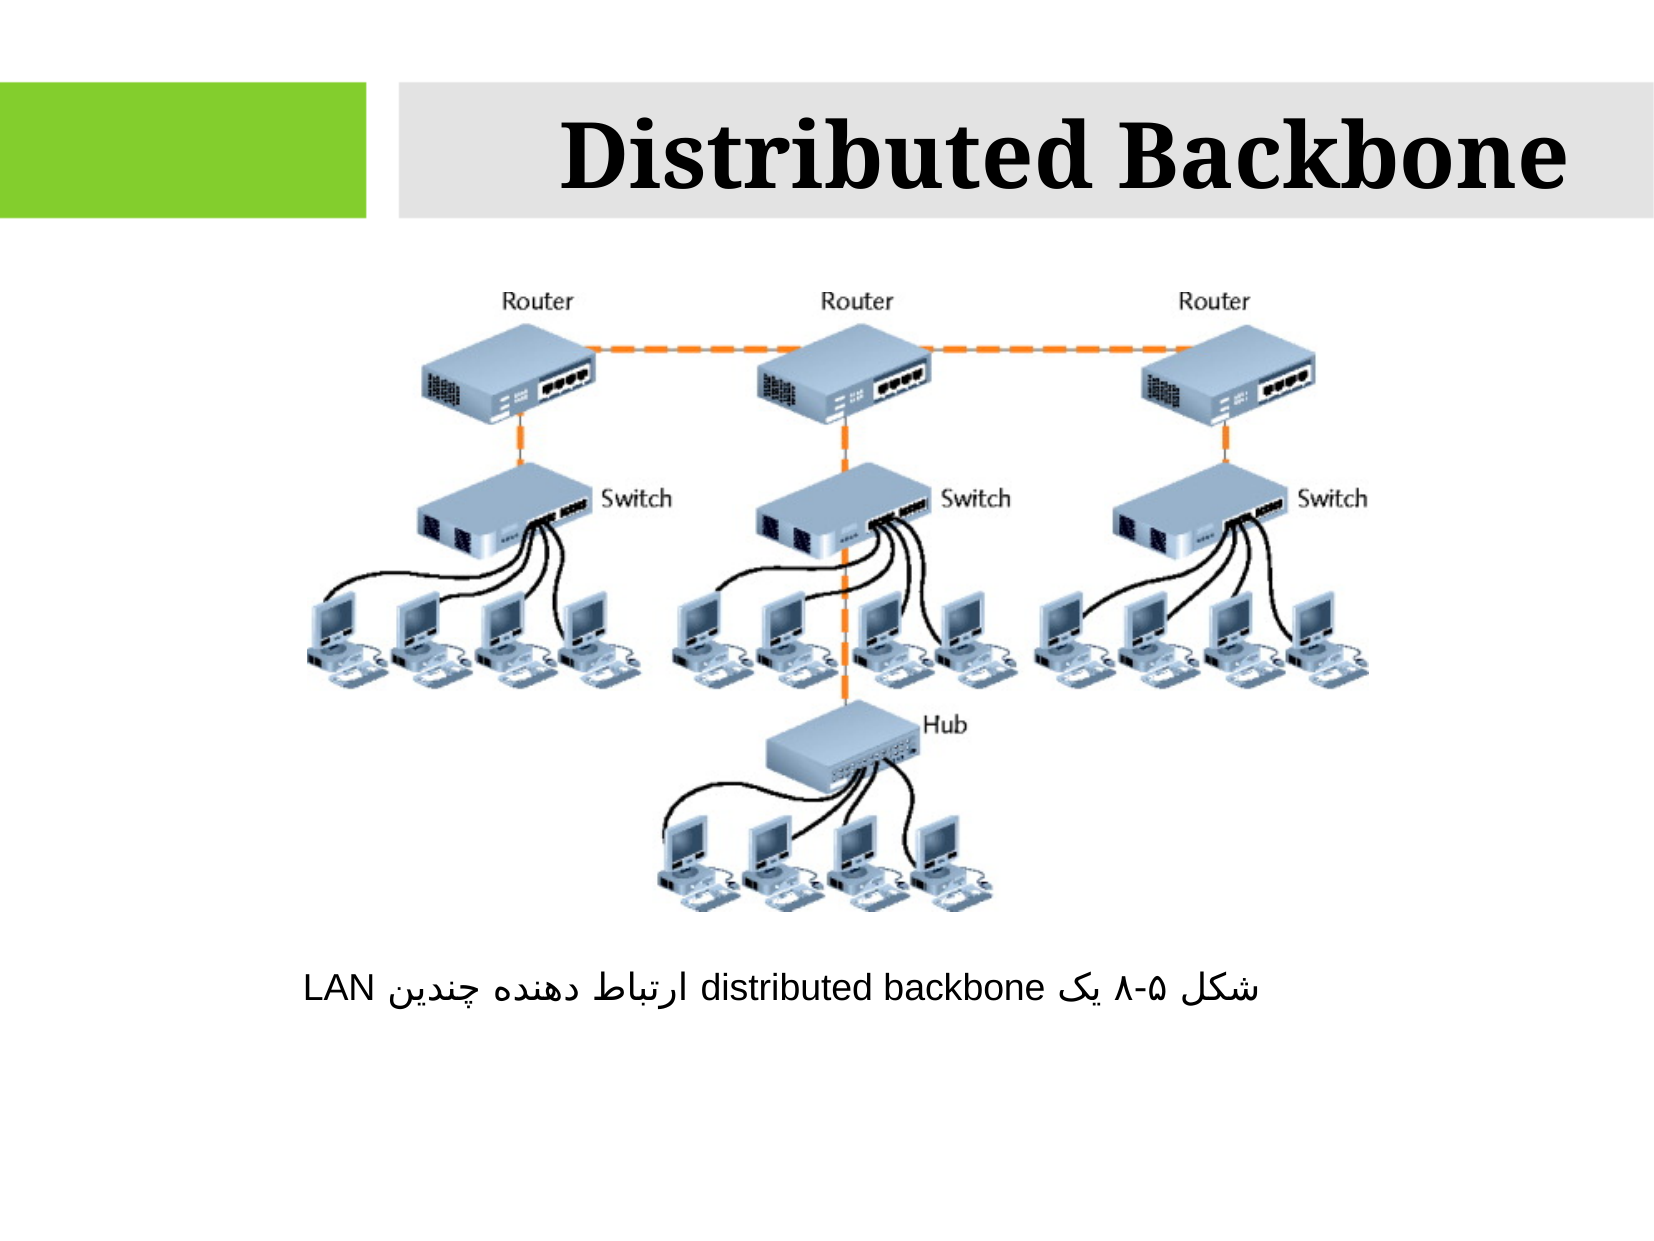

# Distributed Backbone
شکل ۵-۸ یک distributed backbone ارتباط دهنده چندین LAN